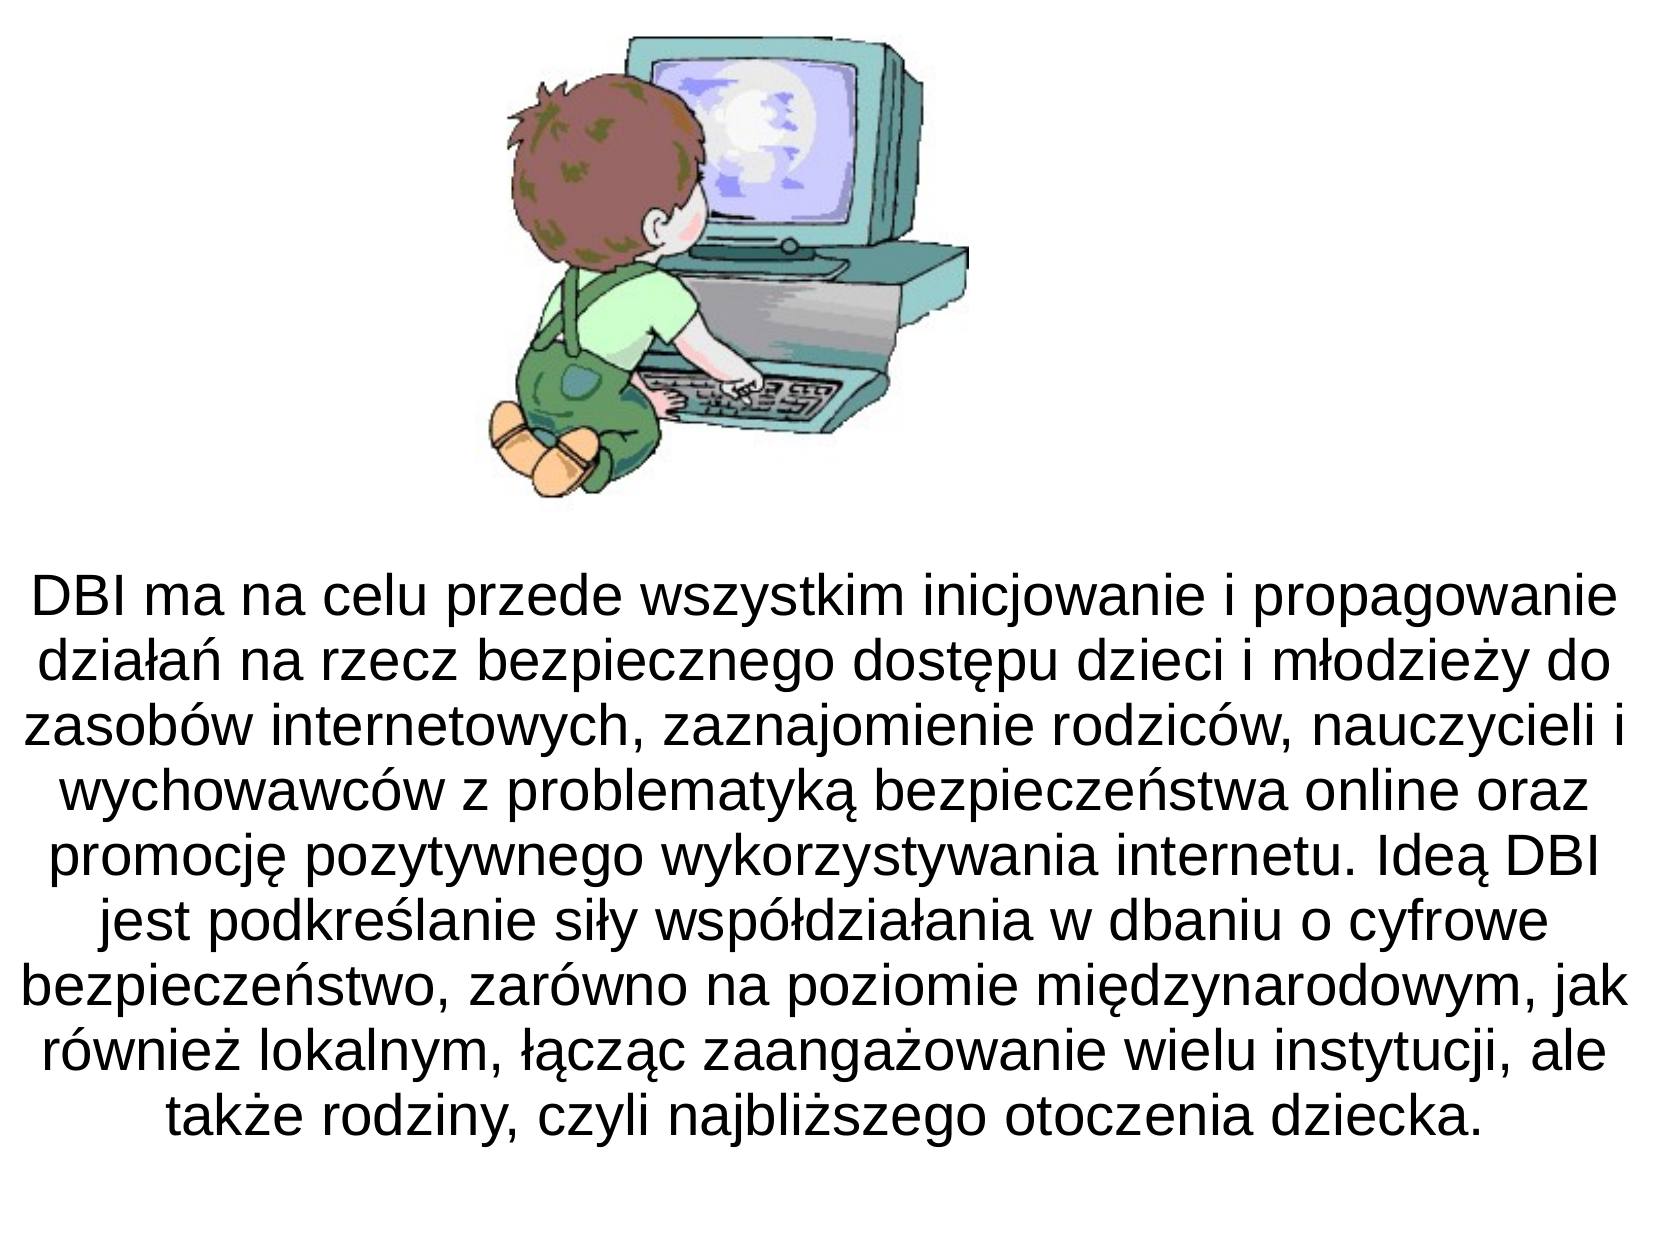

DBI ma na celu przede wszystkim inicjowanie i propagowanie działań na rzecz bezpiecznego dostępu dzieci i młodzieży do zasobów internetowych, zaznajomienie rodziców, nauczycieli i wychowawców z problematyką bezpieczeństwa online oraz promocję pozytywnego wykorzystywania internetu. Ideą DBI jest podkreślanie siły współdziałania w dbaniu o cyfrowe bezpieczeństwo, zarówno na poziomie międzynarodowym, jak również lokalnym, łącząc zaangażowanie wielu instytucji, ale także rodziny, czyli najbliższego otoczenia dziecka.